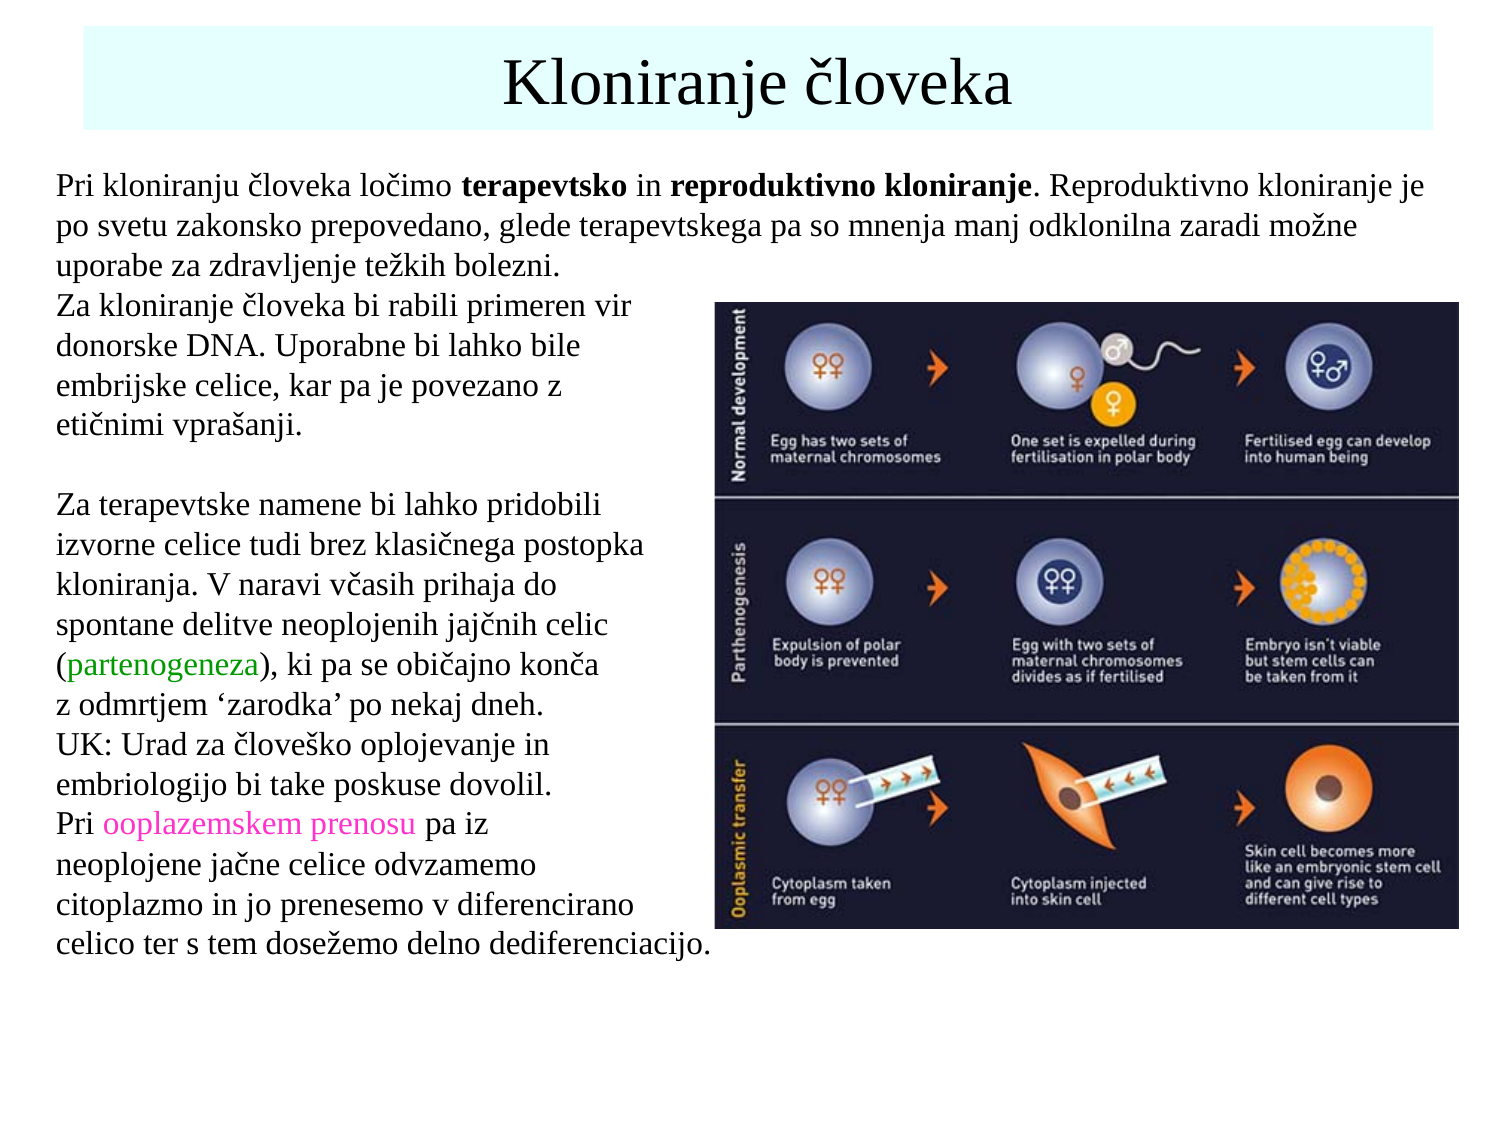

Kloniranje človeka
Pri kloniranju človeka ločimo terapevtsko in reproduktivno kloniranje. Reproduktivno kloniranje je po svetu zakonsko prepovedano, glede terapevtskega pa so mnenja manj odklonilna zaradi možne uporabe za zdravljenje težkih bolezni.
Za kloniranje človeka bi rabili primeren vir
donorske DNA. Uporabne bi lahko bile
embrijske celice, kar pa je povezano z
etičnimi vprašanji.
Za terapevtske namene bi lahko pridobili
izvorne celice tudi brez klasičnega postopka
kloniranja. V naravi včasih prihaja do
spontane delitve neoplojenih jajčnih celic
(partenogeneza), ki pa se običajno konča
z odmrtjem ‘zarodka’ po nekaj dneh.
UK: Urad za človeško oplojevanje in
embriologijo bi take poskuse dovolil.
Pri ooplazemskem prenosu pa iz
neoplojene jačne celice odvzamemo
citoplazmo in jo prenesemo v diferencirano
celico ter s tem dosežemo delno dediferenciacijo.
#